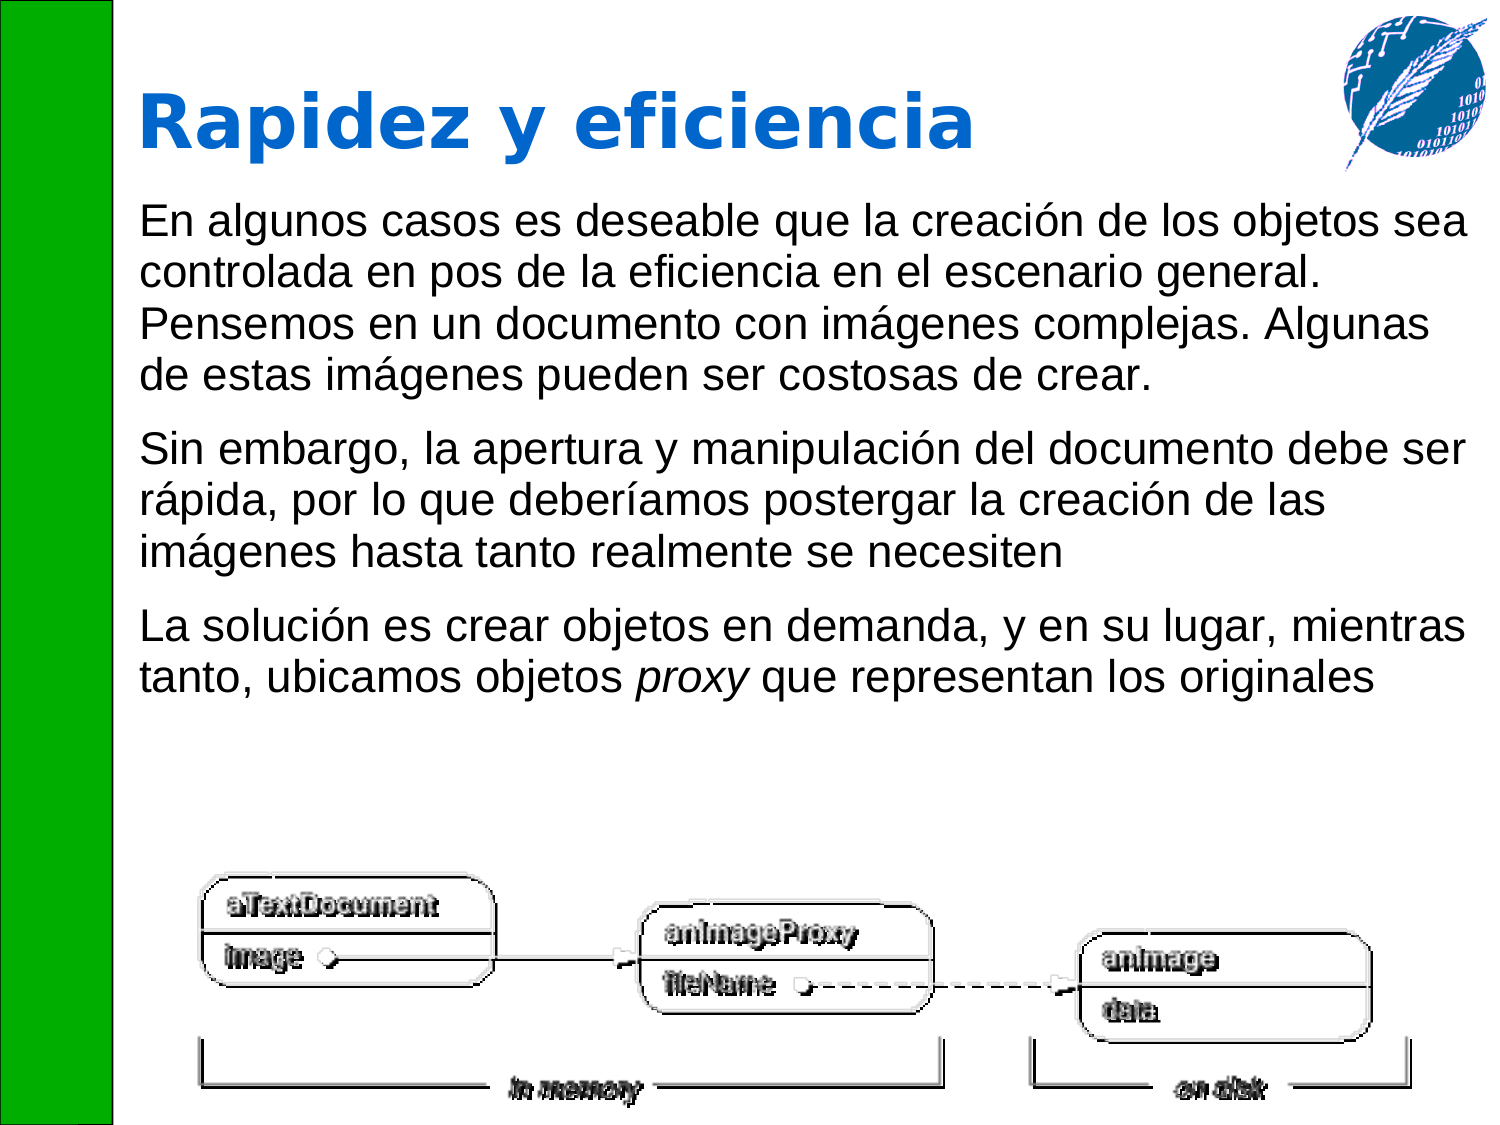

# Rapidez y eficiencia
En algunos casos es deseable que la creación de los objetos sea controlada en pos de la eficiencia en el escenario general. Pensemos en un documento con imágenes complejas. Algunas de estas imágenes pueden ser costosas de crear.
Sin embargo, la apertura y manipulación del documento debe ser rápida, por lo que deberíamos postergar la creación de las imágenes hasta tanto realmente se necesiten
La solución es crear objetos en demanda, y en su lugar, mientras tanto, ubicamos objetos proxy que representan los originales